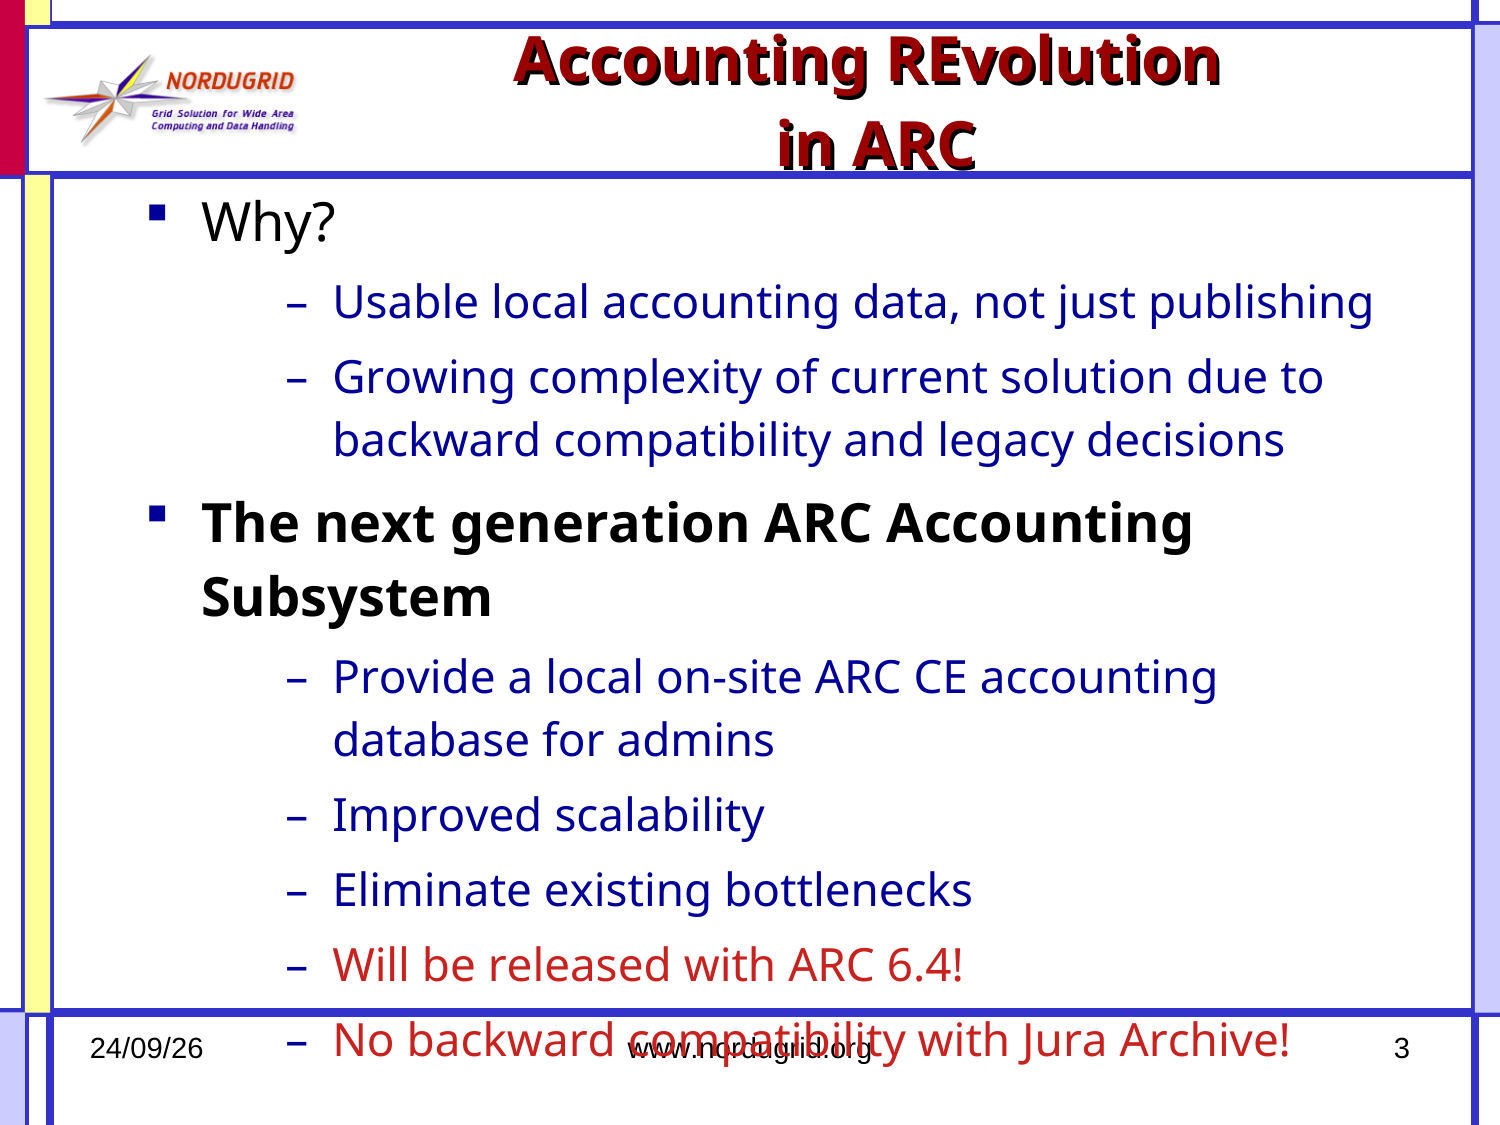

Accounting REvolution
in ARC
# Why?
Usable local accounting data, not just publishing
Growing complexity of current solution due to backward compatibility and legacy decisions
The next generation ARC Accounting Subsystem
Provide a local on-site ARC CE accounting database for admins
Improved scalability
Eliminate existing bottlenecks
Will be released with ARC 6.4!
No backward compatibility with Jura Archive!
www.nordugrid.org
3